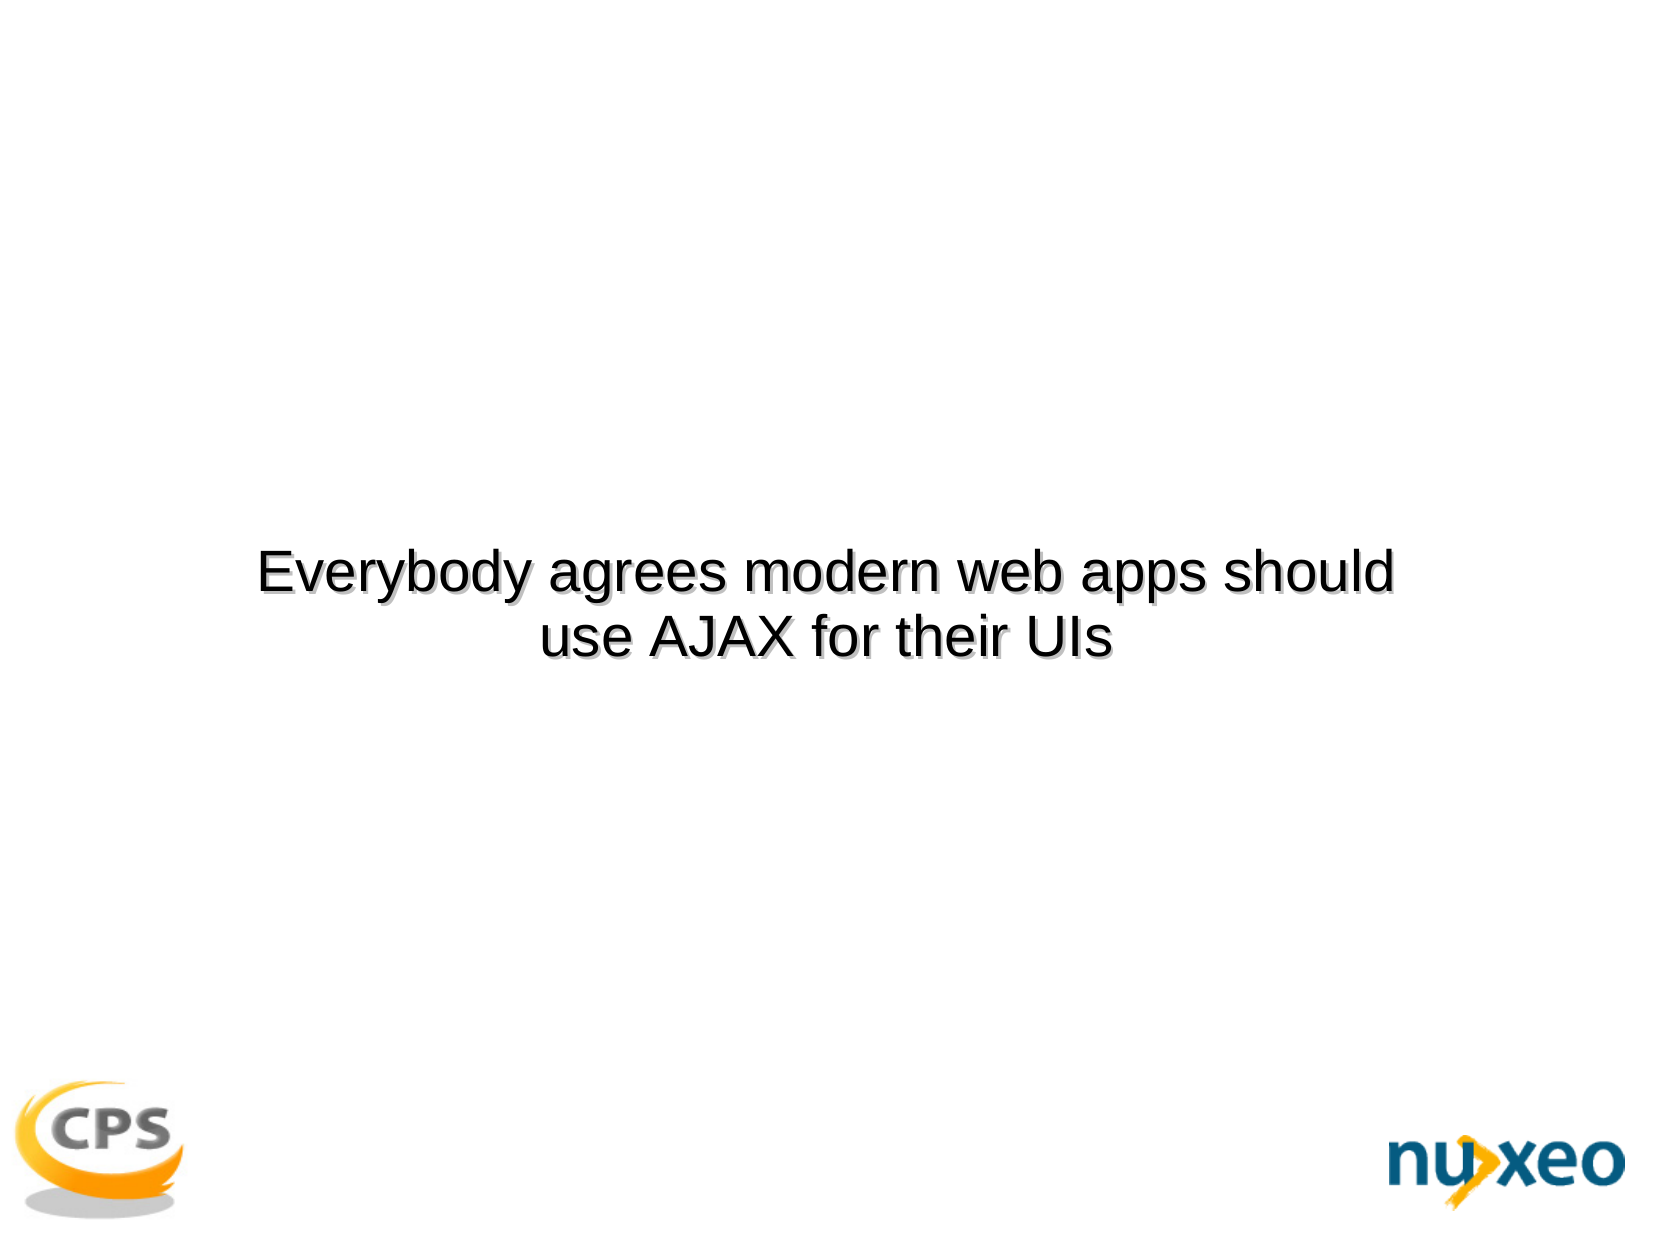

Everybody agrees modern web apps should
use AJAX for their UIs